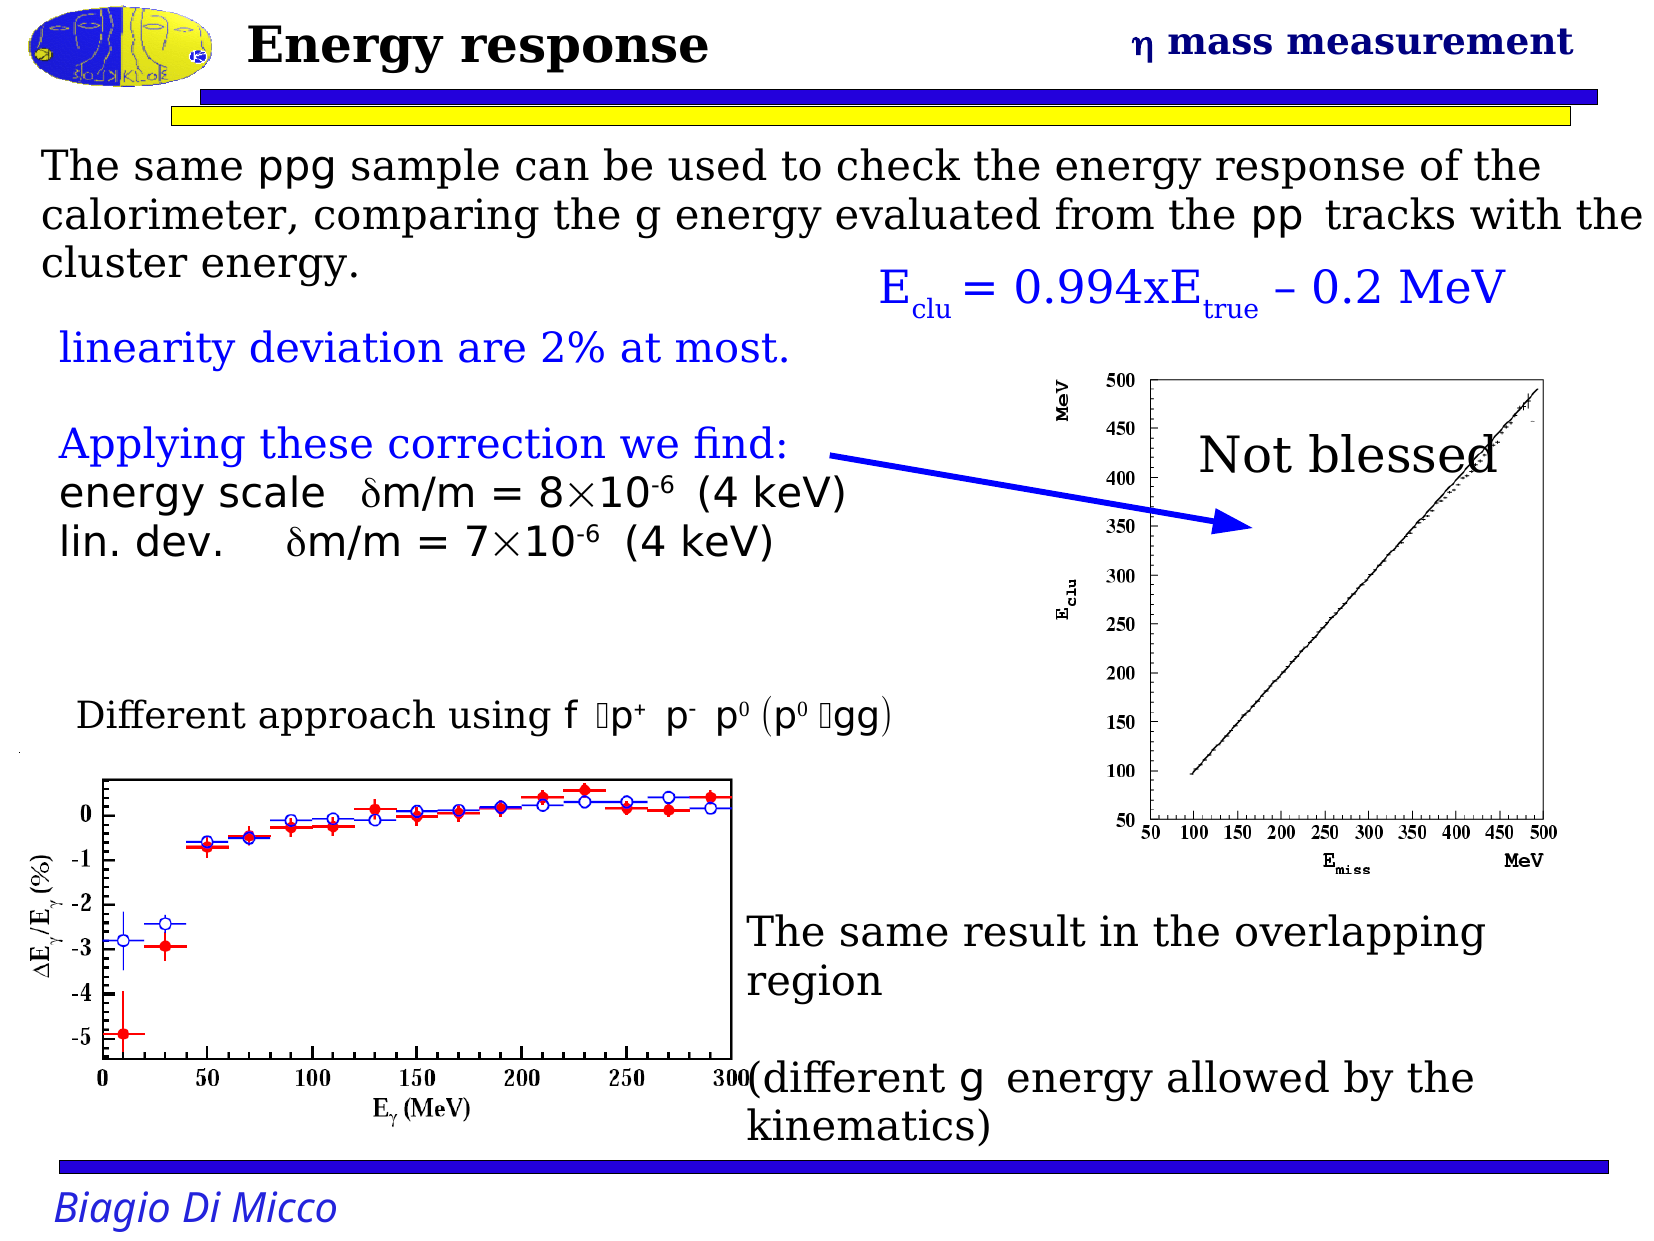

Energy response
The same ppg sample can be used to check the energy response of the calorimeter, comparing the g energy evaluated from the pp tracks with the
cluster energy.
Eclu = 0.994xEtrue – 0.2 MeV
linearity deviation are 2% at most.
Applying these correction we find:
energy scale dm/m = 810-6 (4 keV)
lin. dev. dm/m = 710-6 (4 keV)
Not blessed
Different approach using f p+ p- p0 (p0 gg)
The same result in the overlapping region
(different g energy allowed by the kinematics)